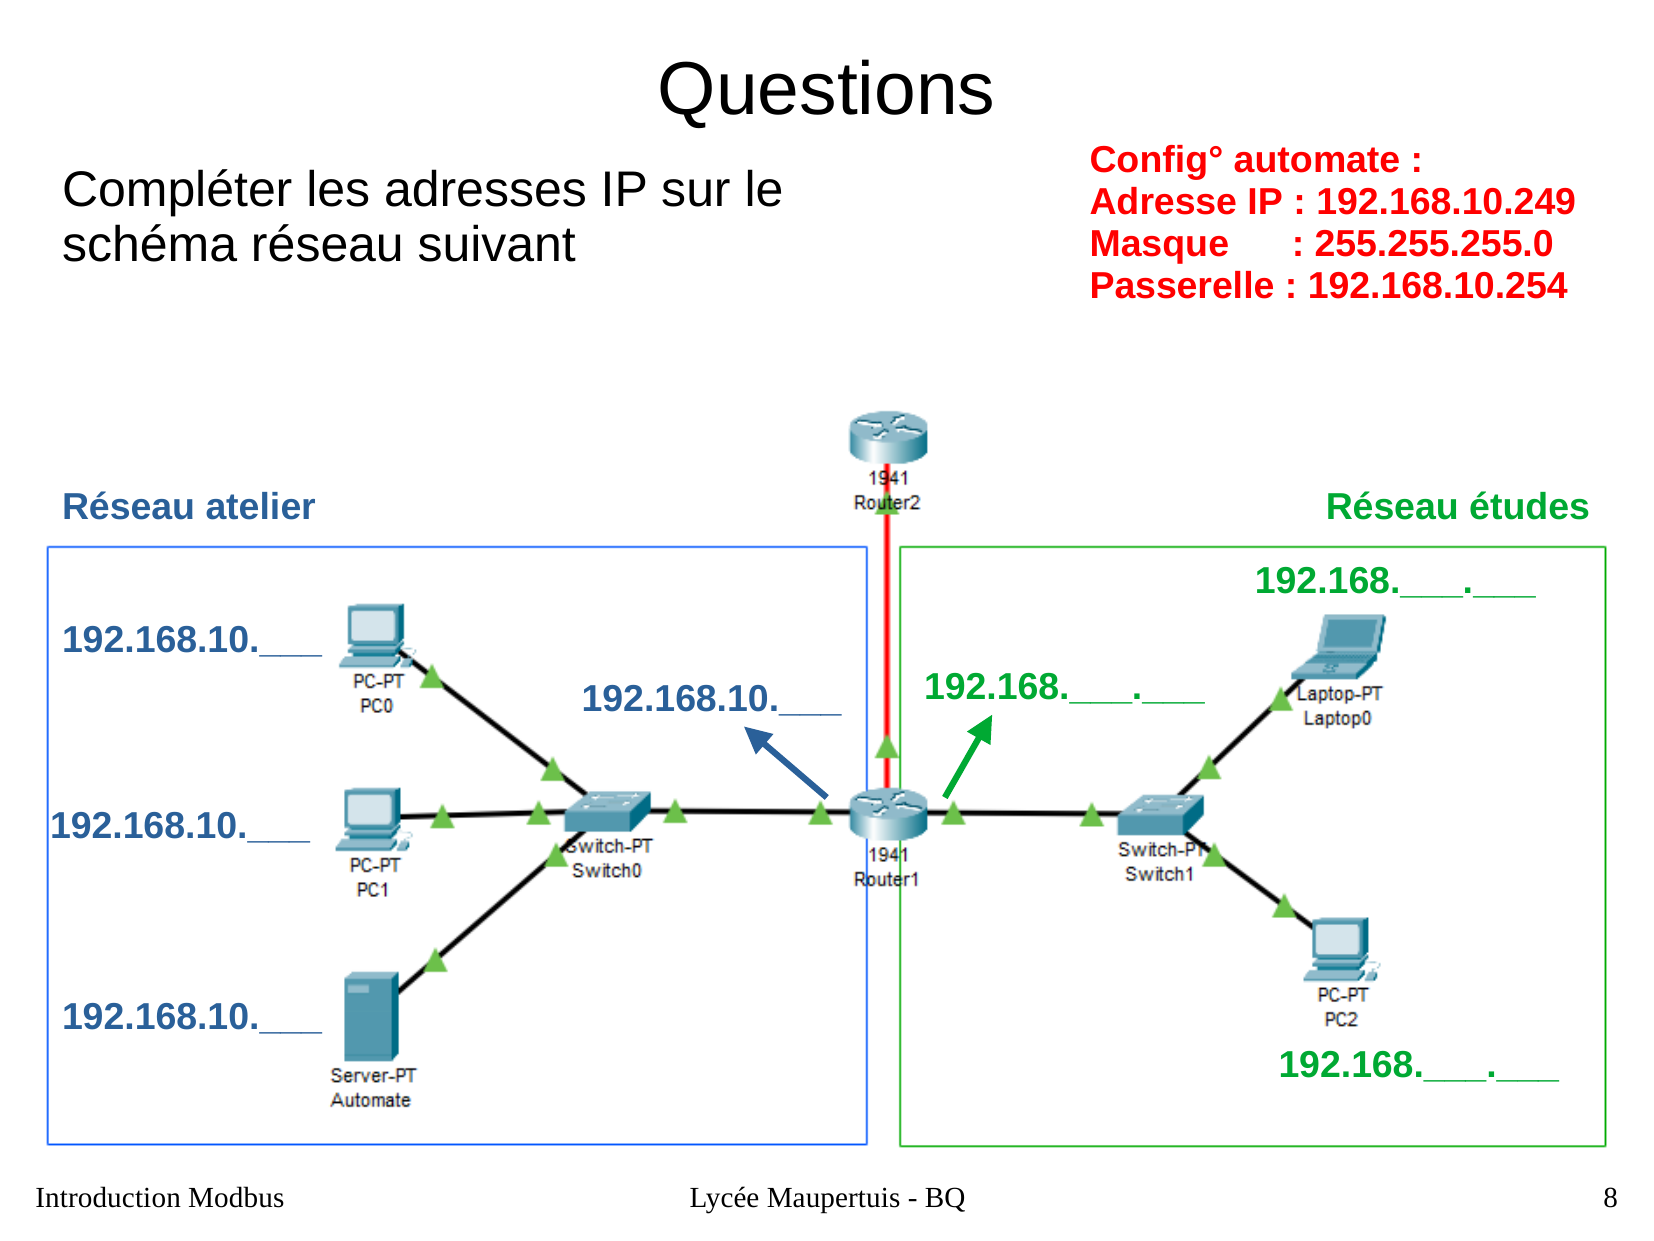

# Questions
Config° automate :
Adresse IP : 192.168.10.249
Masque  : 255.255.255.0
Passerelle : 192.168.10.254
Compléter les adresses IP sur le schéma réseau suivant
Réseau atelier
Réseau études
192.168.___.___
192.168.10.___
192.168.___.___
192.168.10.___
192.168.10.___
192.168.10.___
192.168.___.___
Introduction Modbus
Lycée Maupertuis - BQ
8